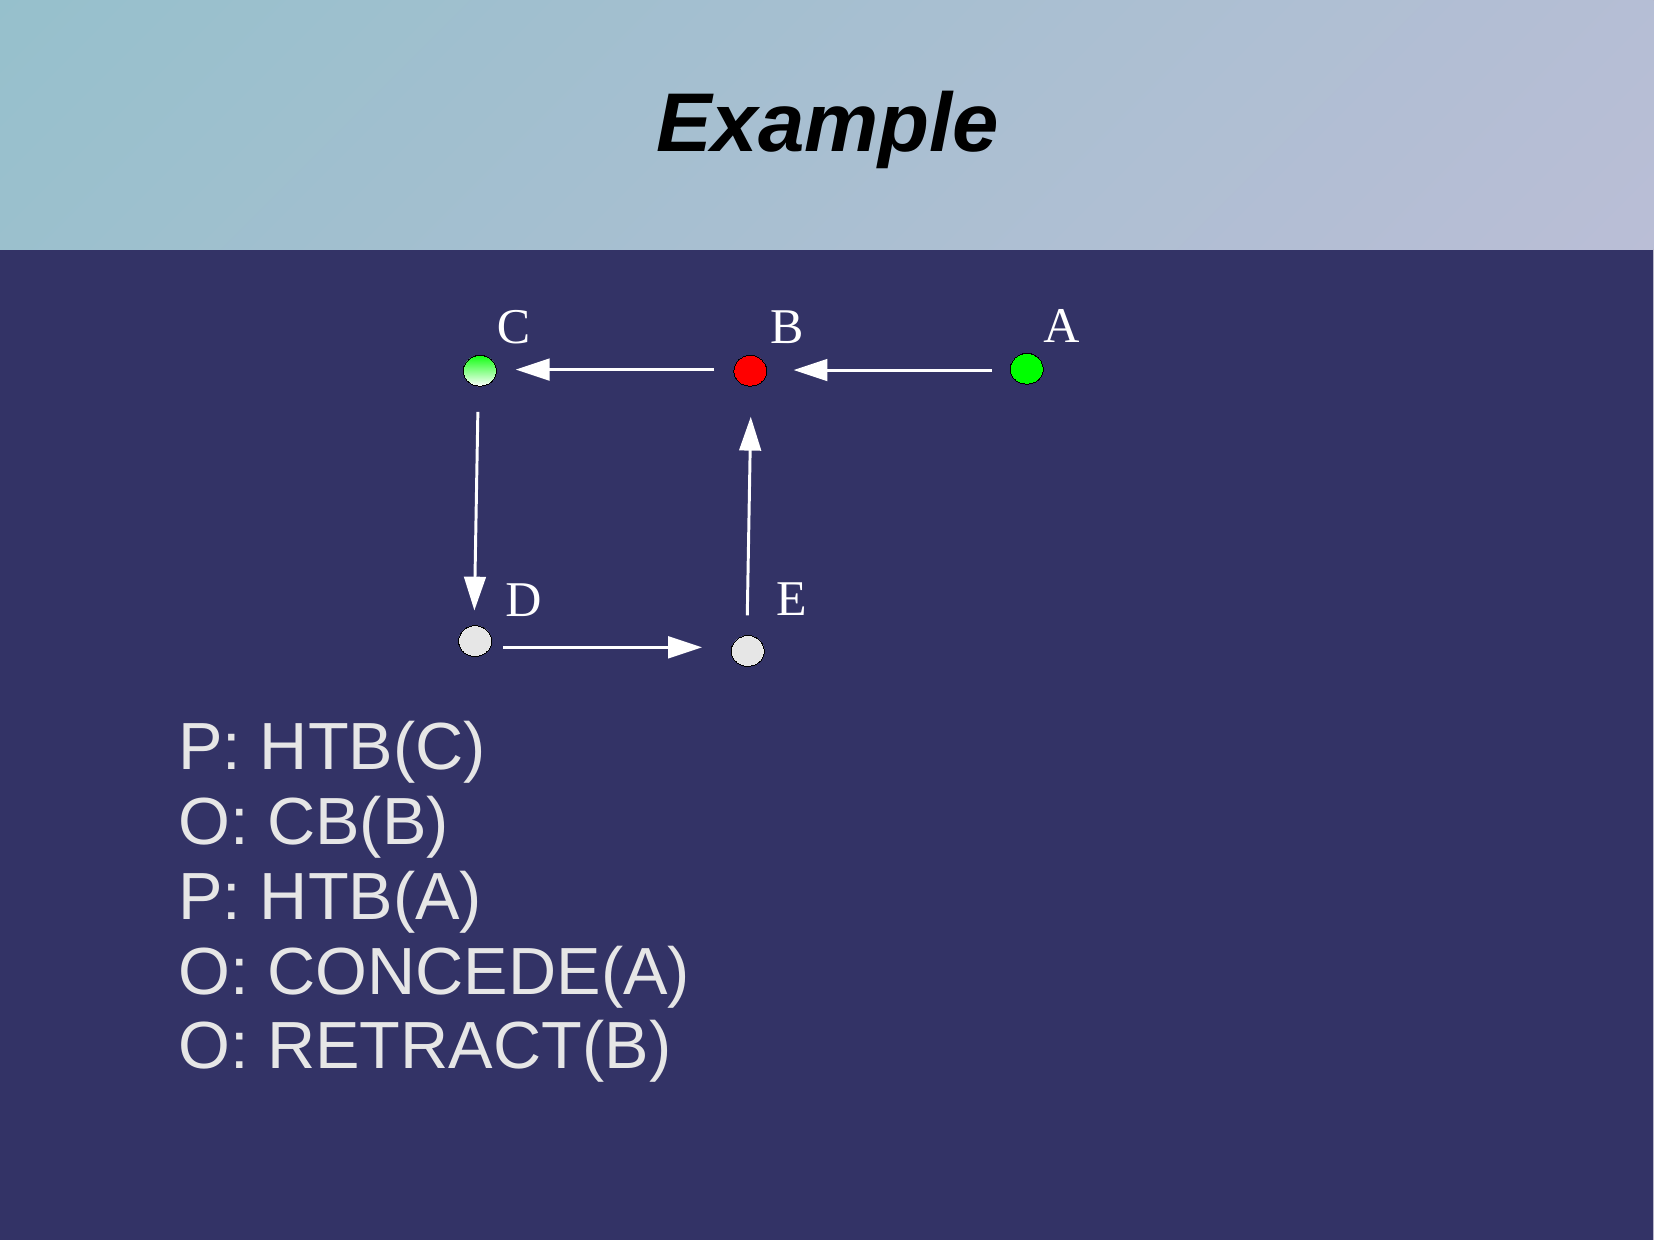

# Example
A
C
B
E
D
P: HTB(C)
O: CB(B)
P: HTB(A)
O: CONCEDE(A)
O: RETRACT(B)